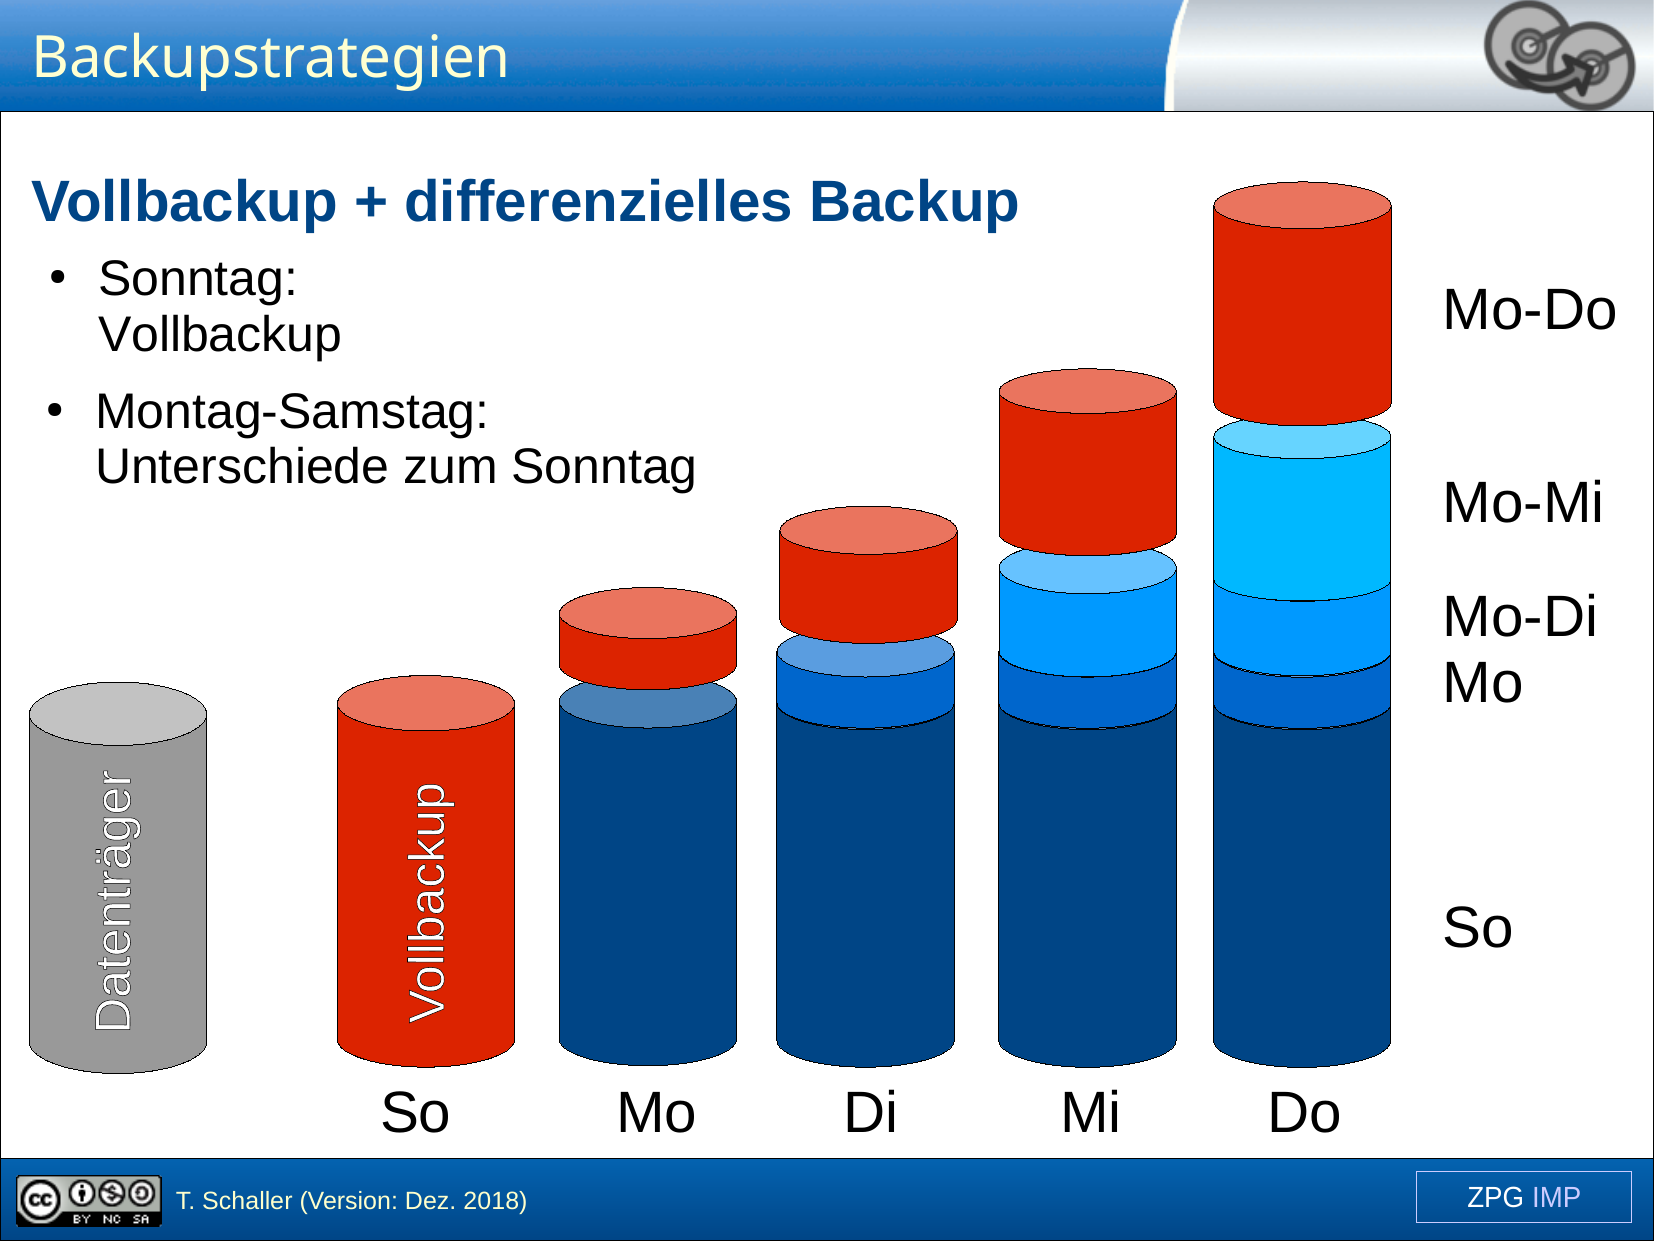

# Backupstrategien
Vollbackup + differenzielles Backup
 Sonntag:
 Vollbackup
Mo-Do
 Montag-Samstag:
 Unterschiede zum Sonntag
Mo-Mi
Mo-Di
Mo
Vollbackup
Datenträger
So
So	 Mo Di Mi Do
8